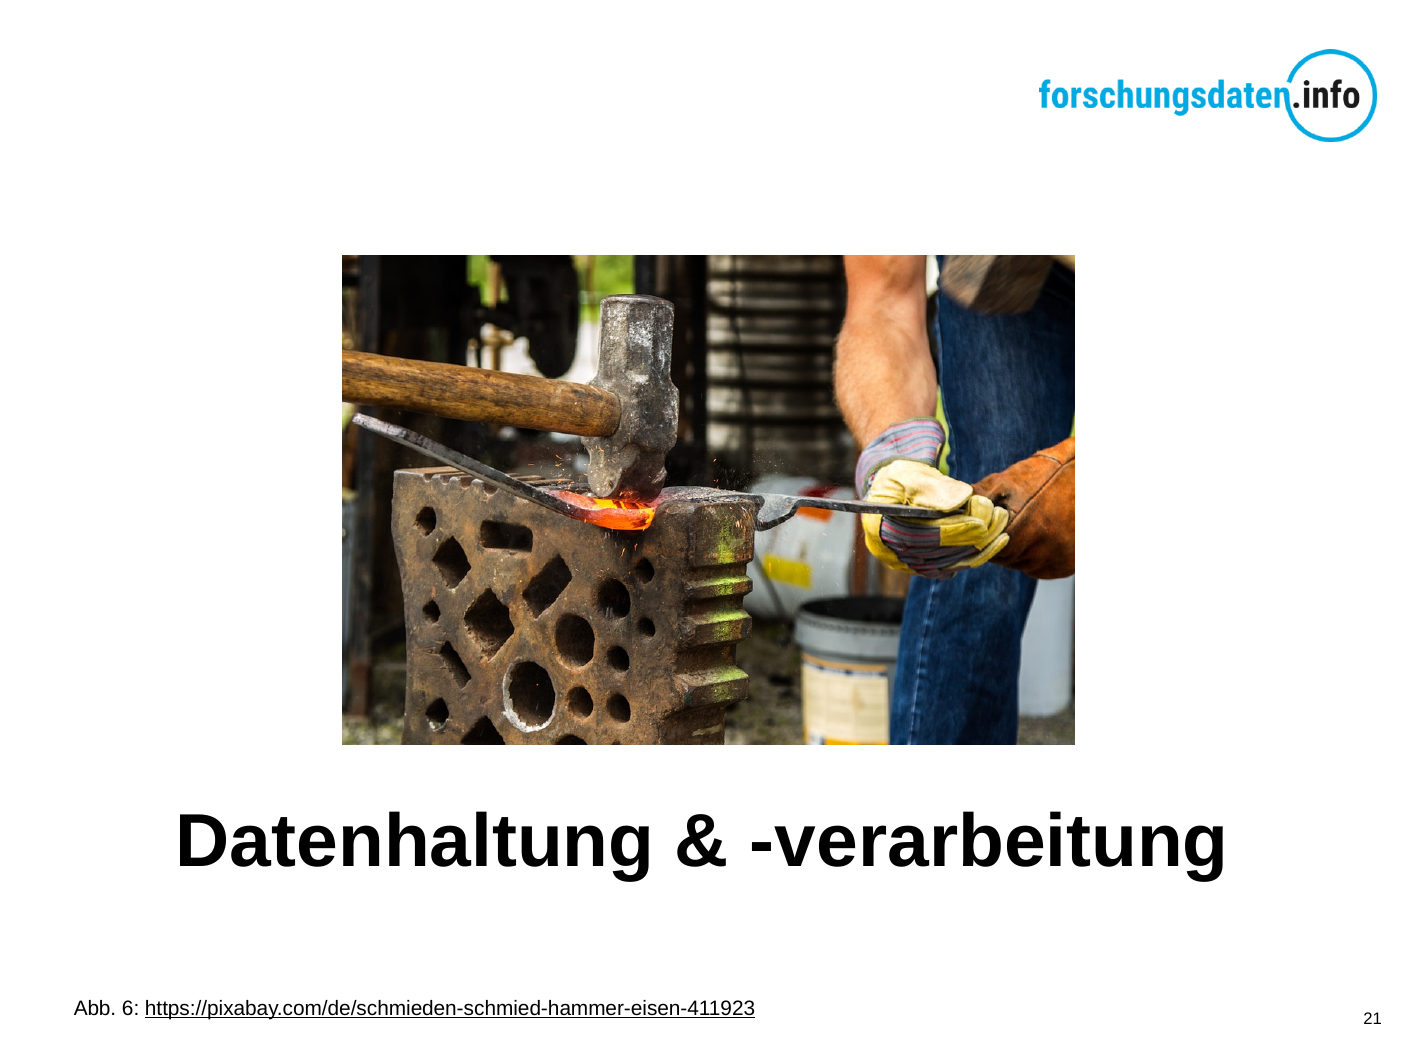

# Datenhaltung & -verarbeitung
Abb. 6: https://pixabay.com/de/schmieden-schmied-hammer-eisen-411923